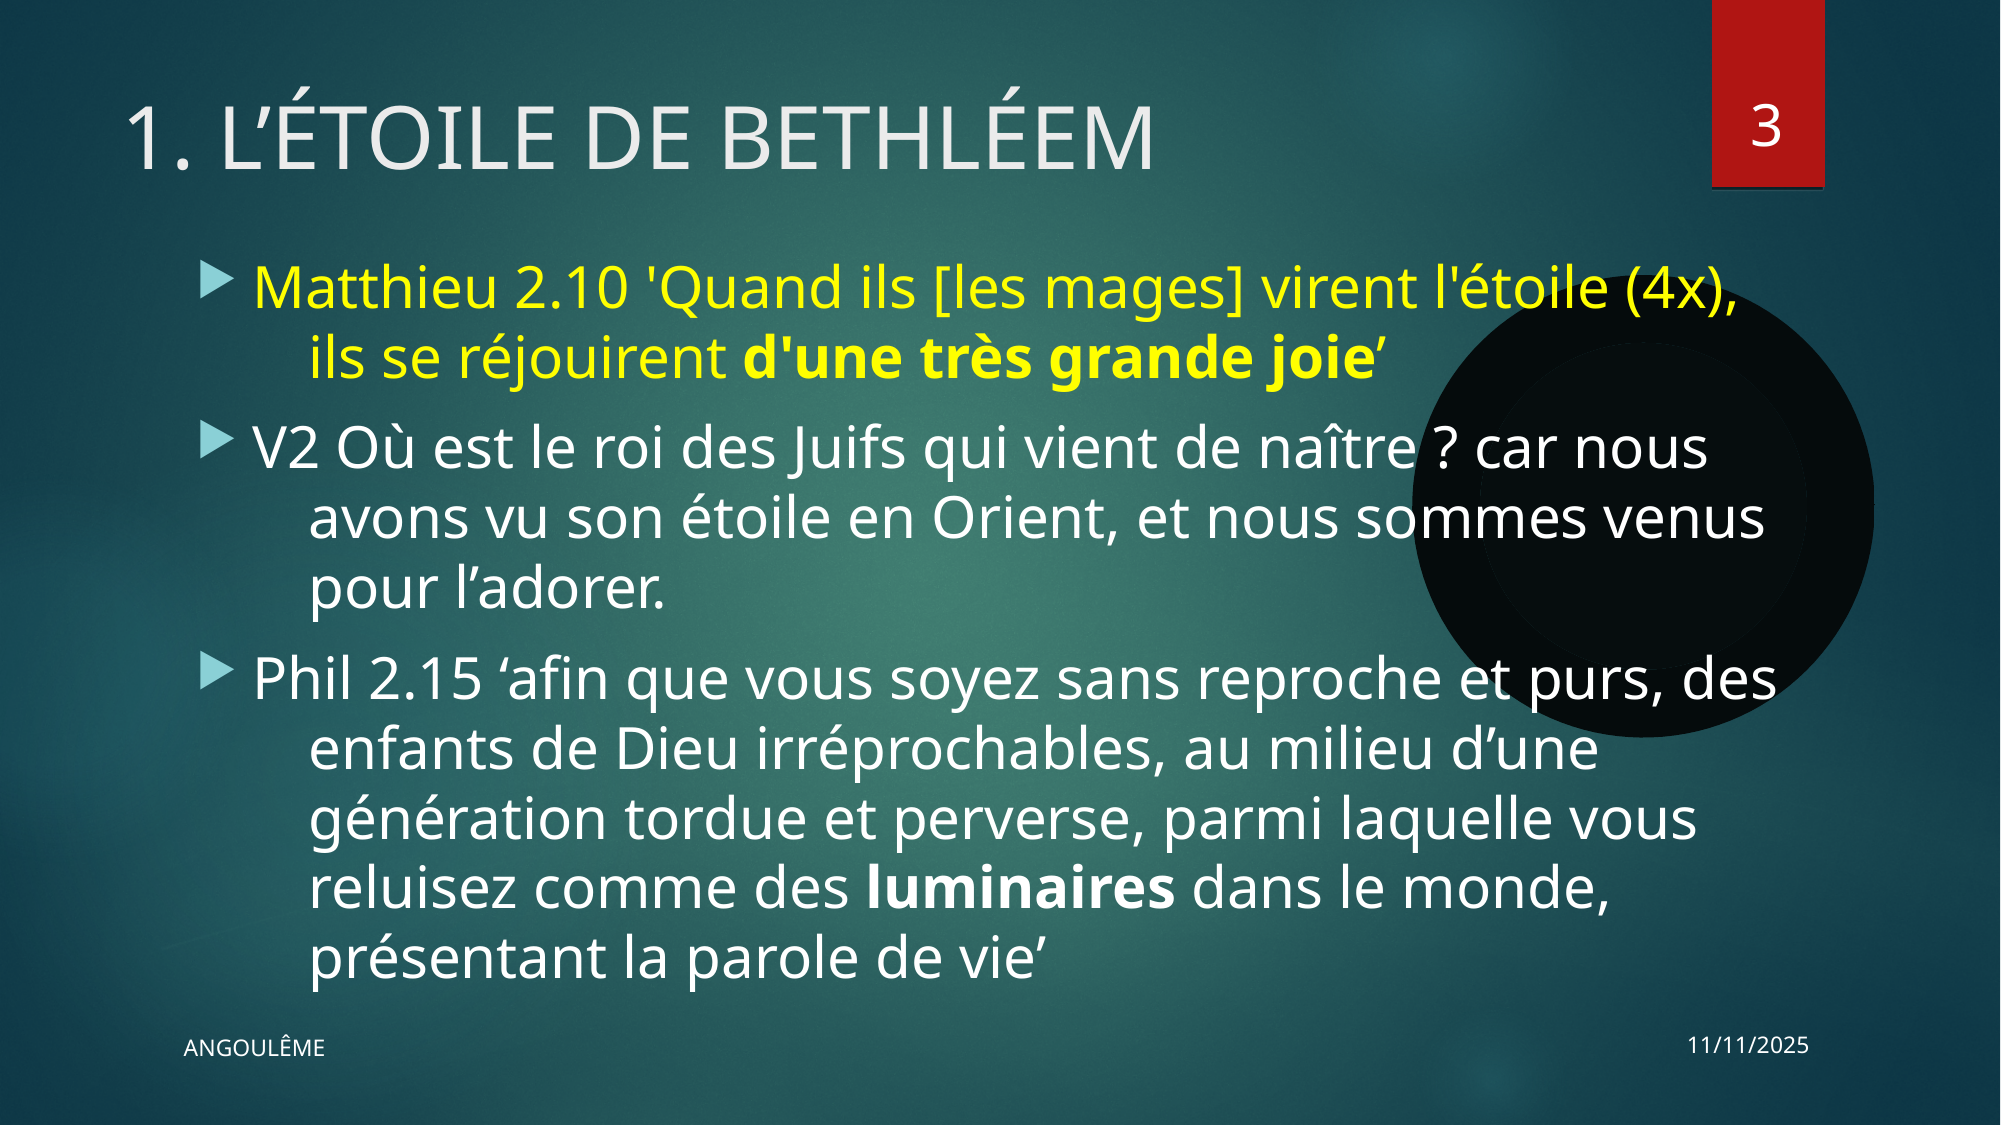

# 1. L’ÉTOILE DE BETHLÉEM
Matthieu 2.10 'Quand ils [les mages] virent l'étoile (4x), ils se réjouirent d'une très grande joie’
V2 Où est le roi des Juifs qui vient de naître ? car nous avons vu son étoile en Orient, et nous sommes venus pour l’adorer.
Phil 2.15 ‘afin que vous soyez sans reproche et purs, des enfants de Dieu irréprochables, au milieu d’une génération tordue et perverse, parmi laquelle vous reluisez comme des luminaires dans le monde, présentant la parole de vie’
11/11/2025
ANGOULÊME